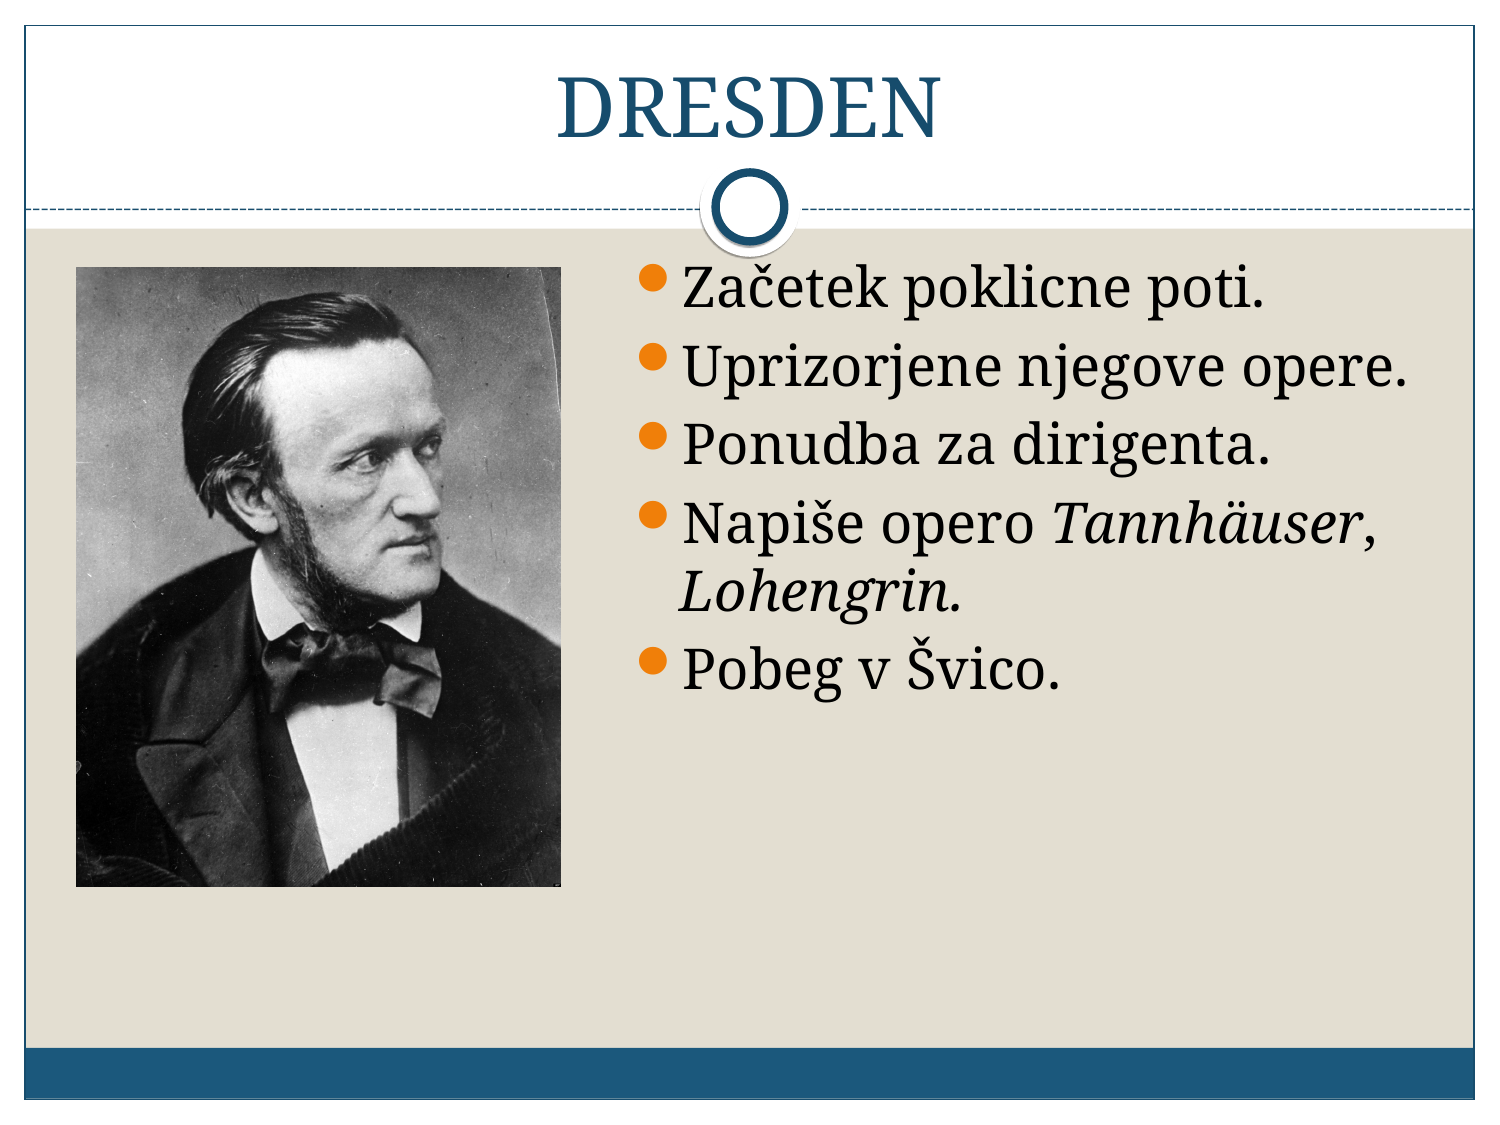

# DRESDEN
Začetek poklicne poti.
Uprizorjene njegove opere.
Ponudba za dirigenta.
Napiše opero Tannhäuser, Lohengrin.
Pobeg v Švico.